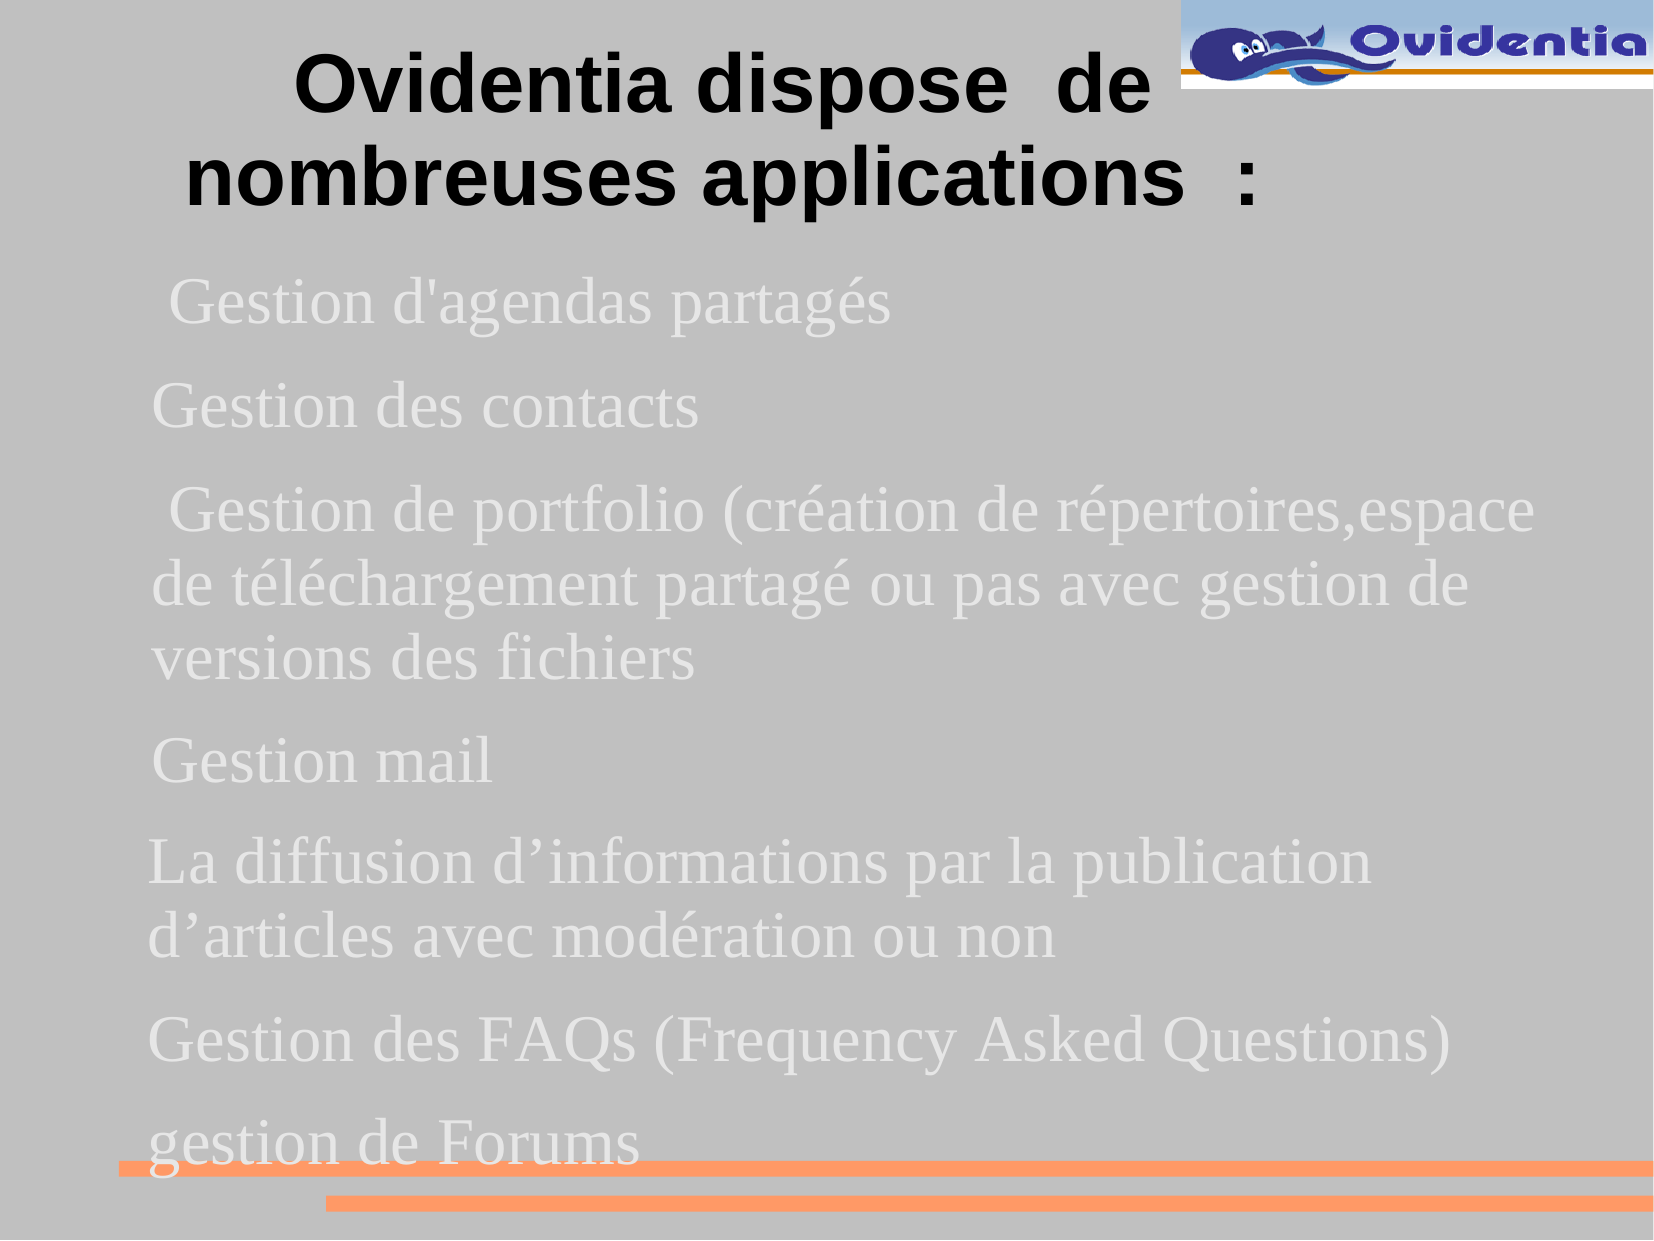

Ovidentia dispose de nombreuses applications :
 Gestion d'agendas partagés
Gestion des contacts
 Gestion de portfolio (création de répertoires,espace de téléchargement partagé ou pas avec gestion de versions des fichiers
Gestion mail
# La diffusion d’informations par la publication d’articles avec modération ou non
Gestion des FAQs (Frequency Asked Questions)
gestion de Forums